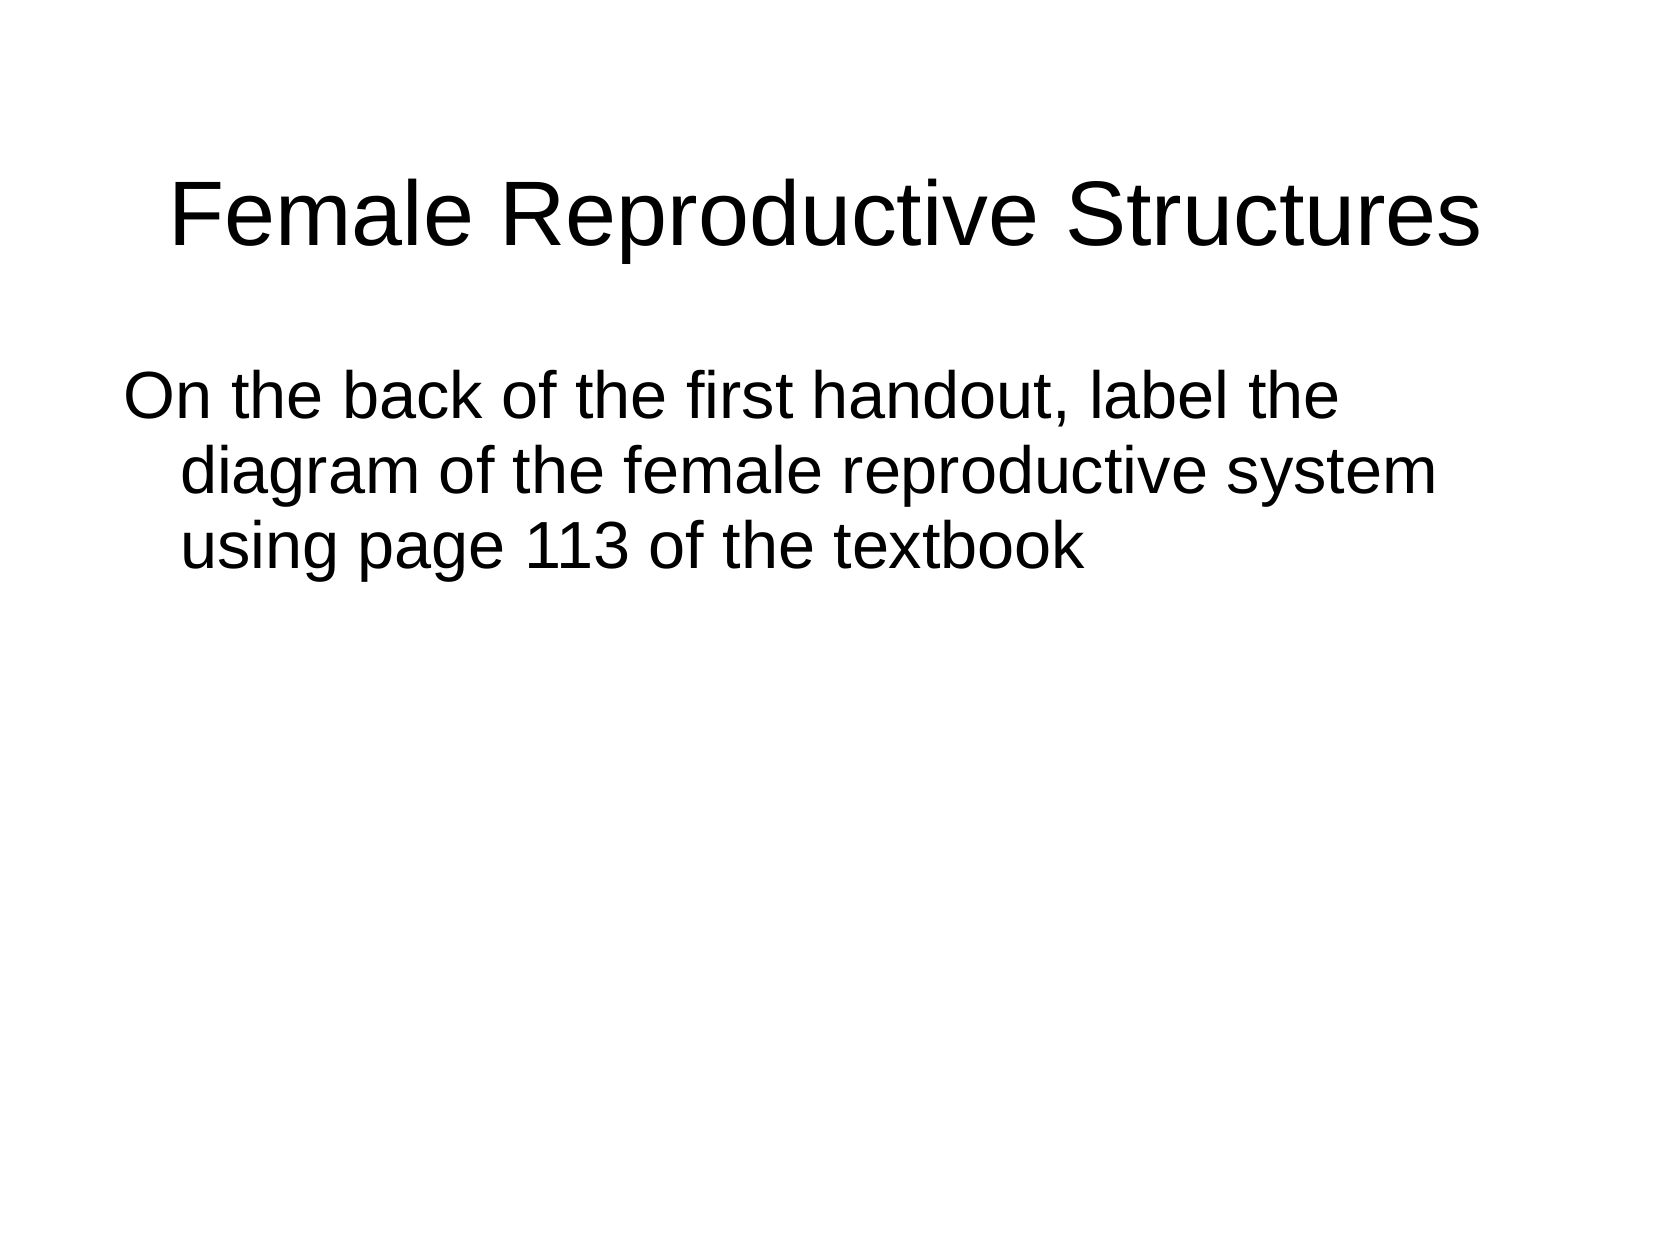

# Female Reproductive Structures
On the back of the first handout, label the diagram of the female reproductive system using page 113 of the textbook